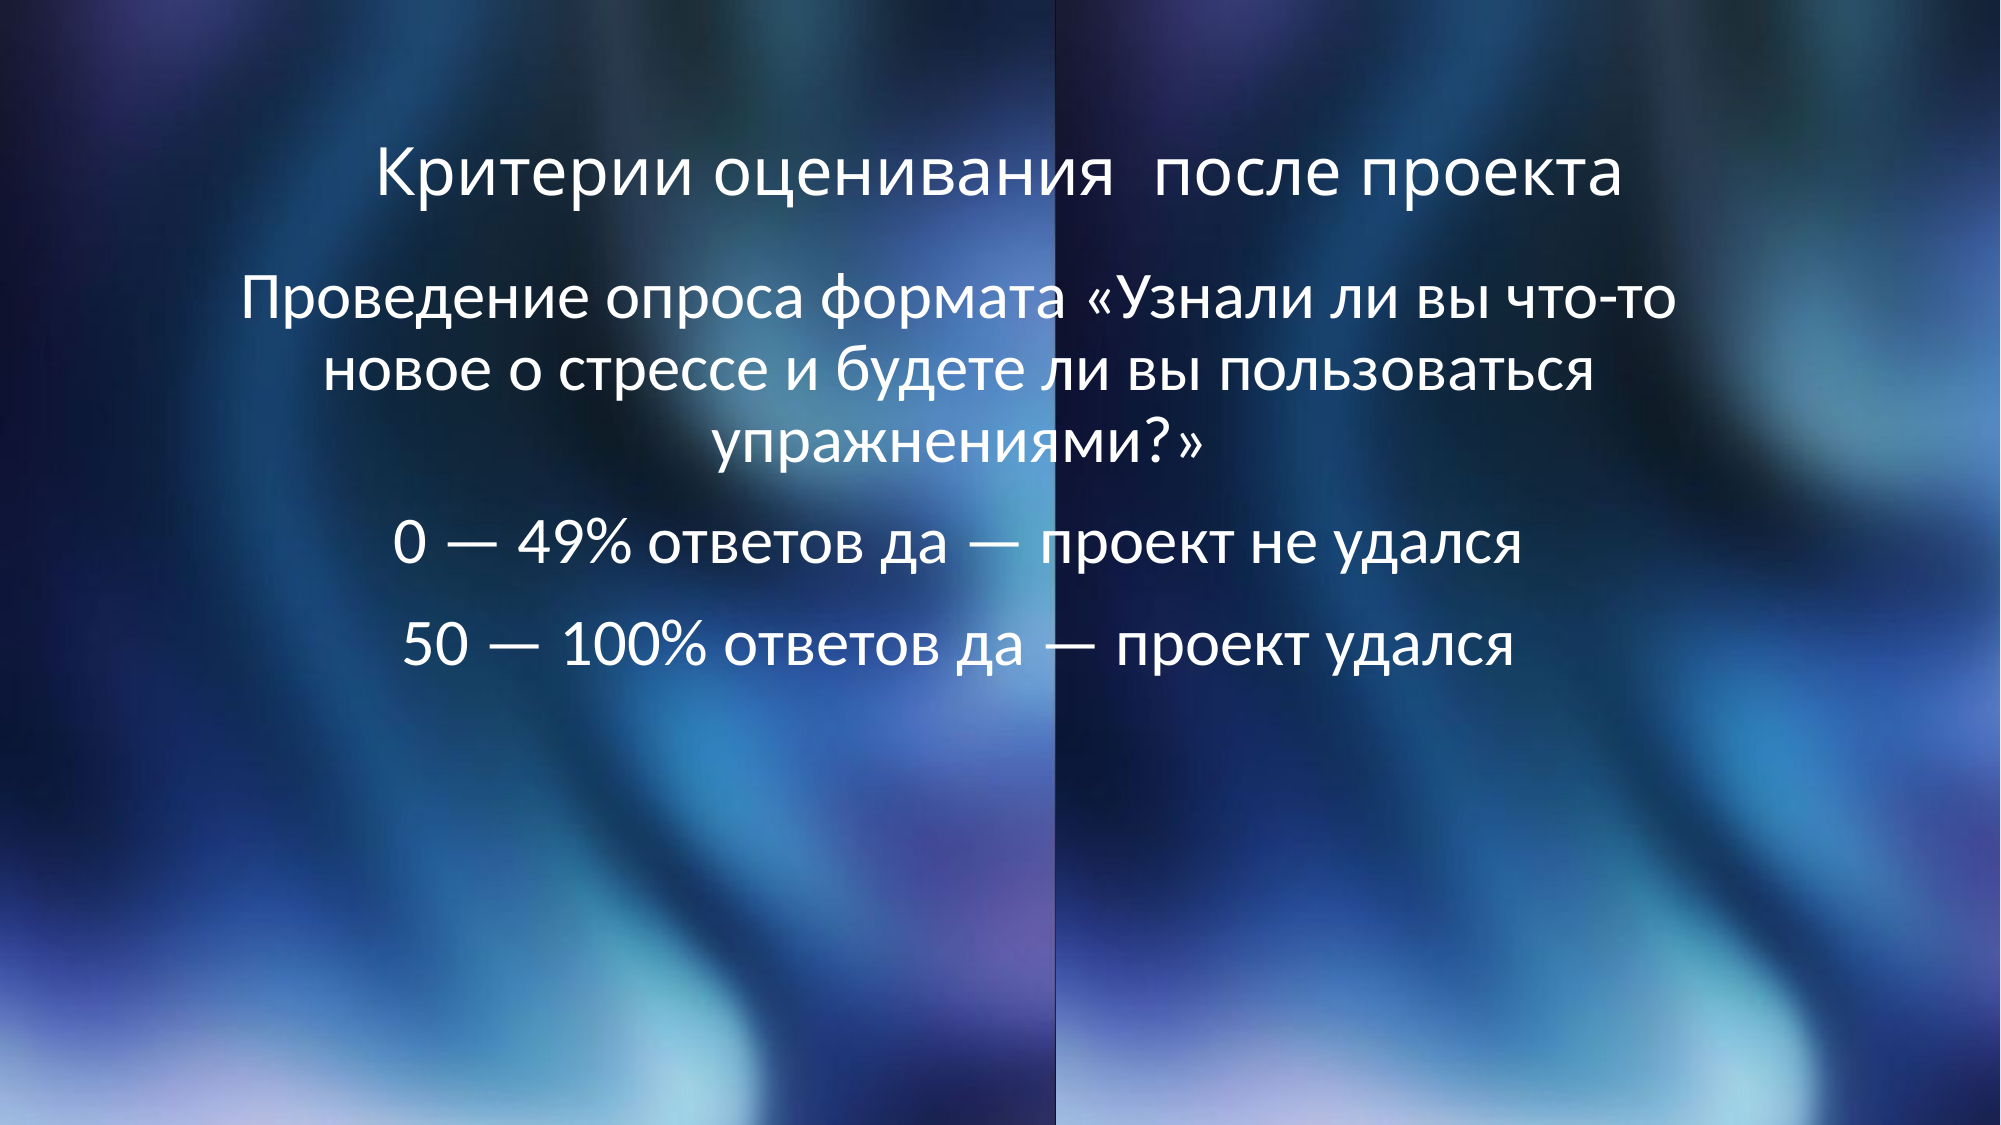

# Критерии оценивания после проекта
Проведение опроса формата «Узнали ли вы что-то новое о стрессе и будете ли вы пользоваться упражнениями?»
0 — 49% ответов да — проект не удался
50 — 100% ответов да — проект удался